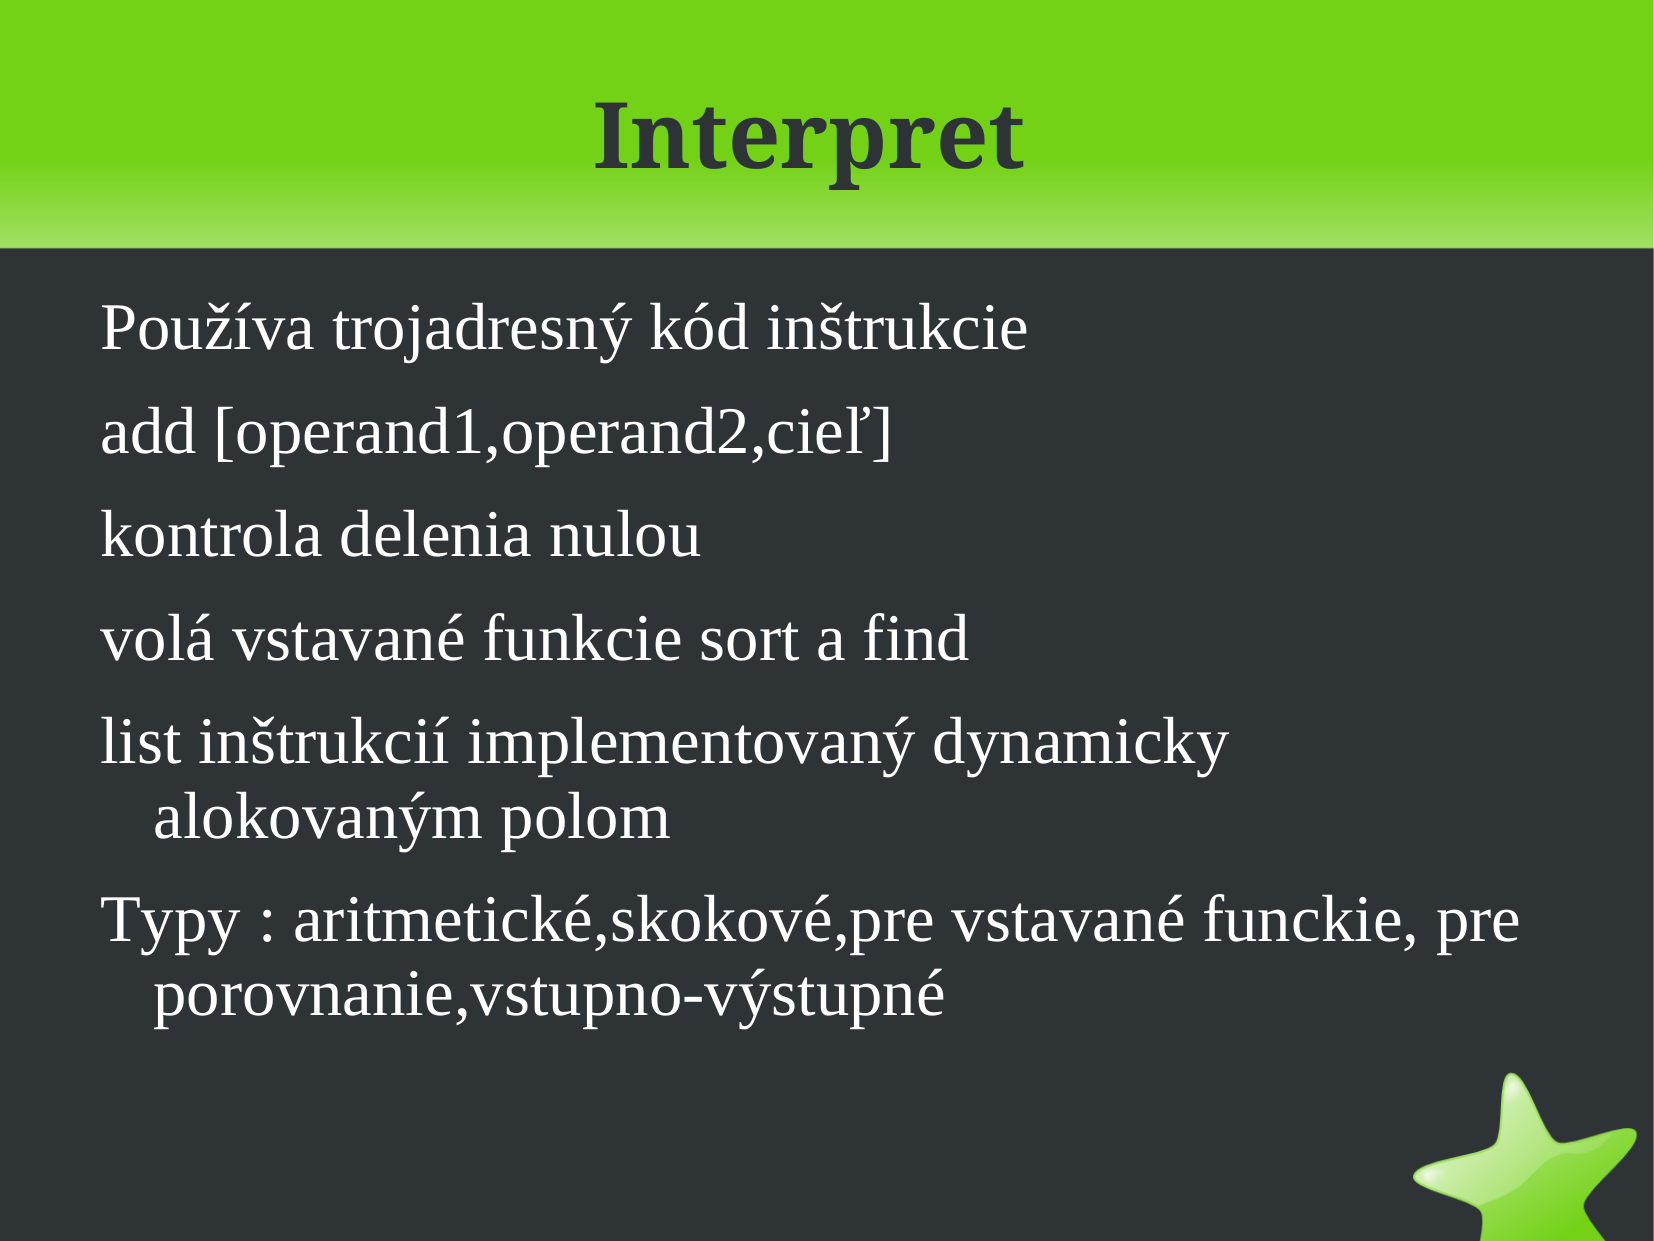

# Interpret
Používa trojadresný kód inštrukcie
add [operand1,operand2,cieľ]
kontrola delenia nulou
volá vstavané funkcie sort a find
list inštrukcií implementovaný dynamicky alokovaným polom
Typy : aritmetické,skokové,pre vstavané funckie, pre porovnanie,vstupno-výstupné